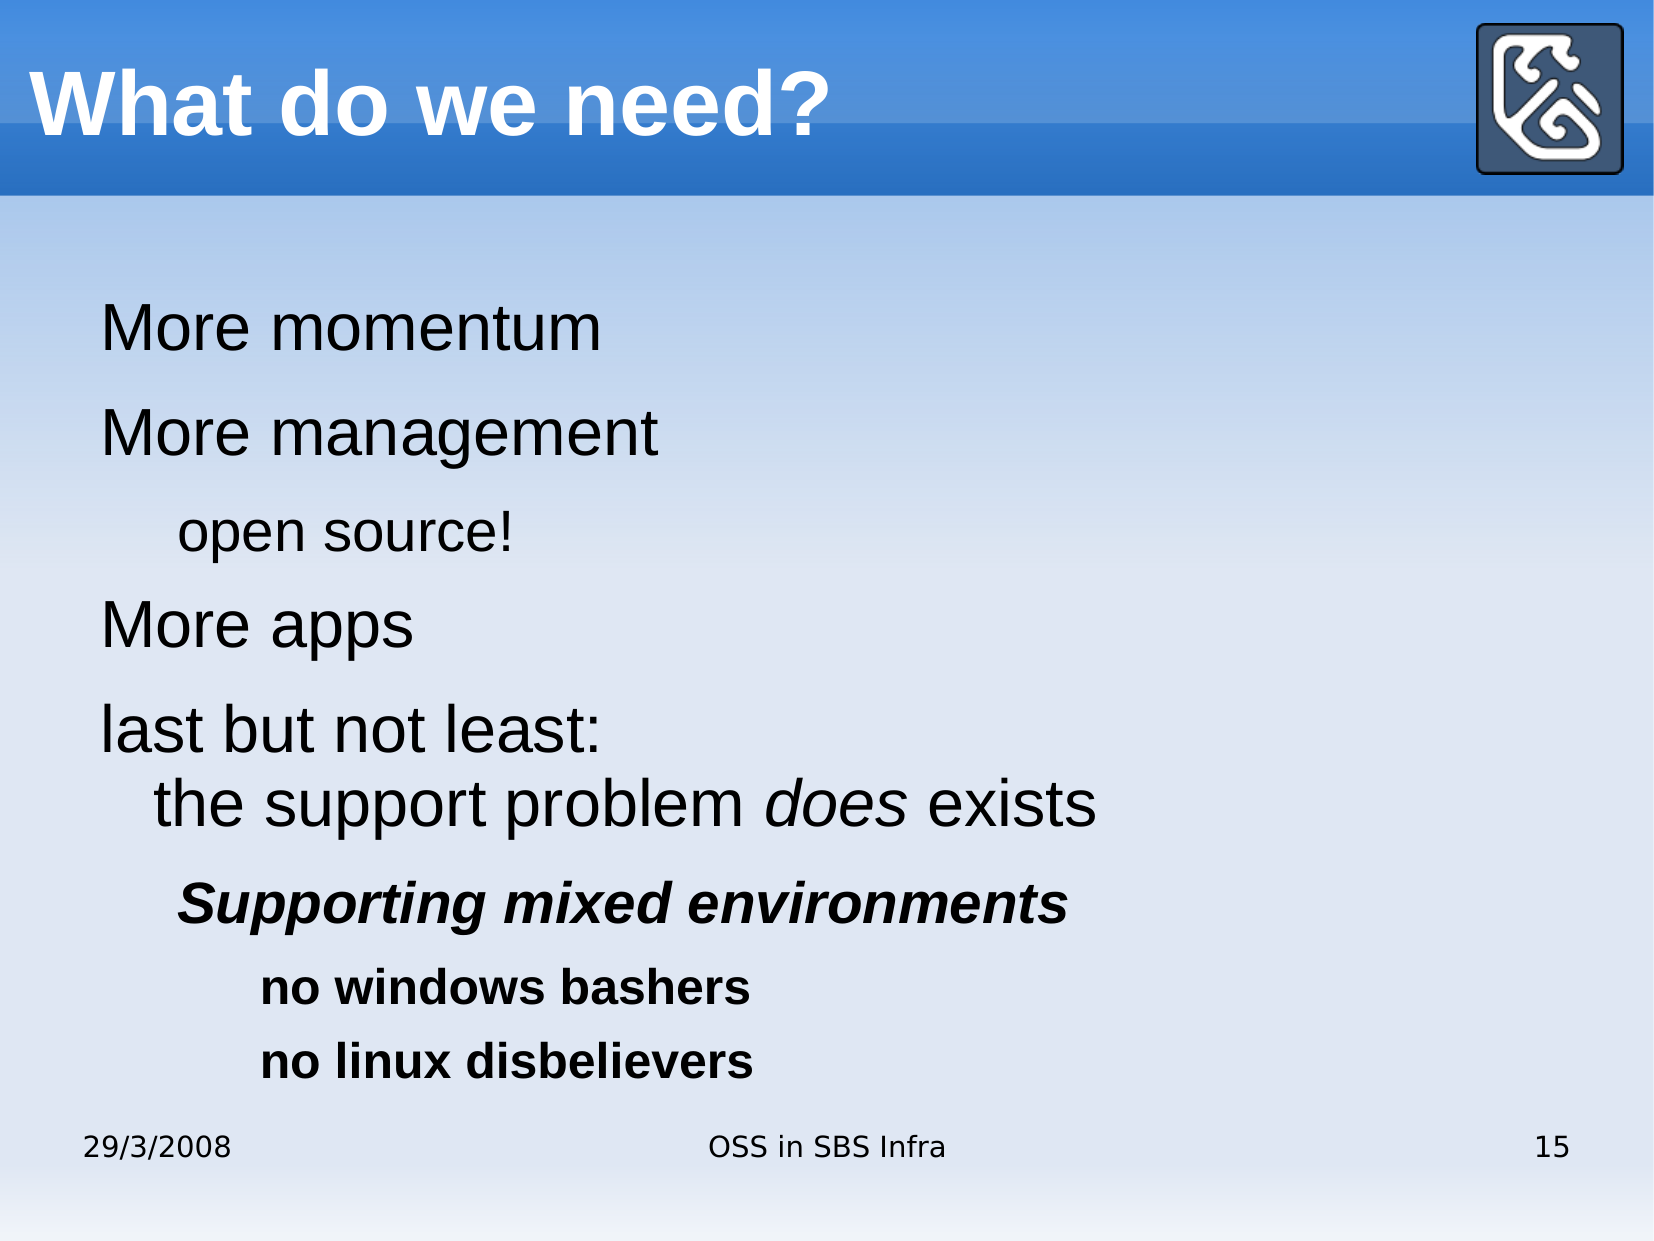

# What do we need?
More momentum
More management
open source!
More apps
last but not least:
the support problem does exists
Supporting mixed environments
no windows bashers
no linux disbelievers
29/3/2008
OSS in SBS Infra
15